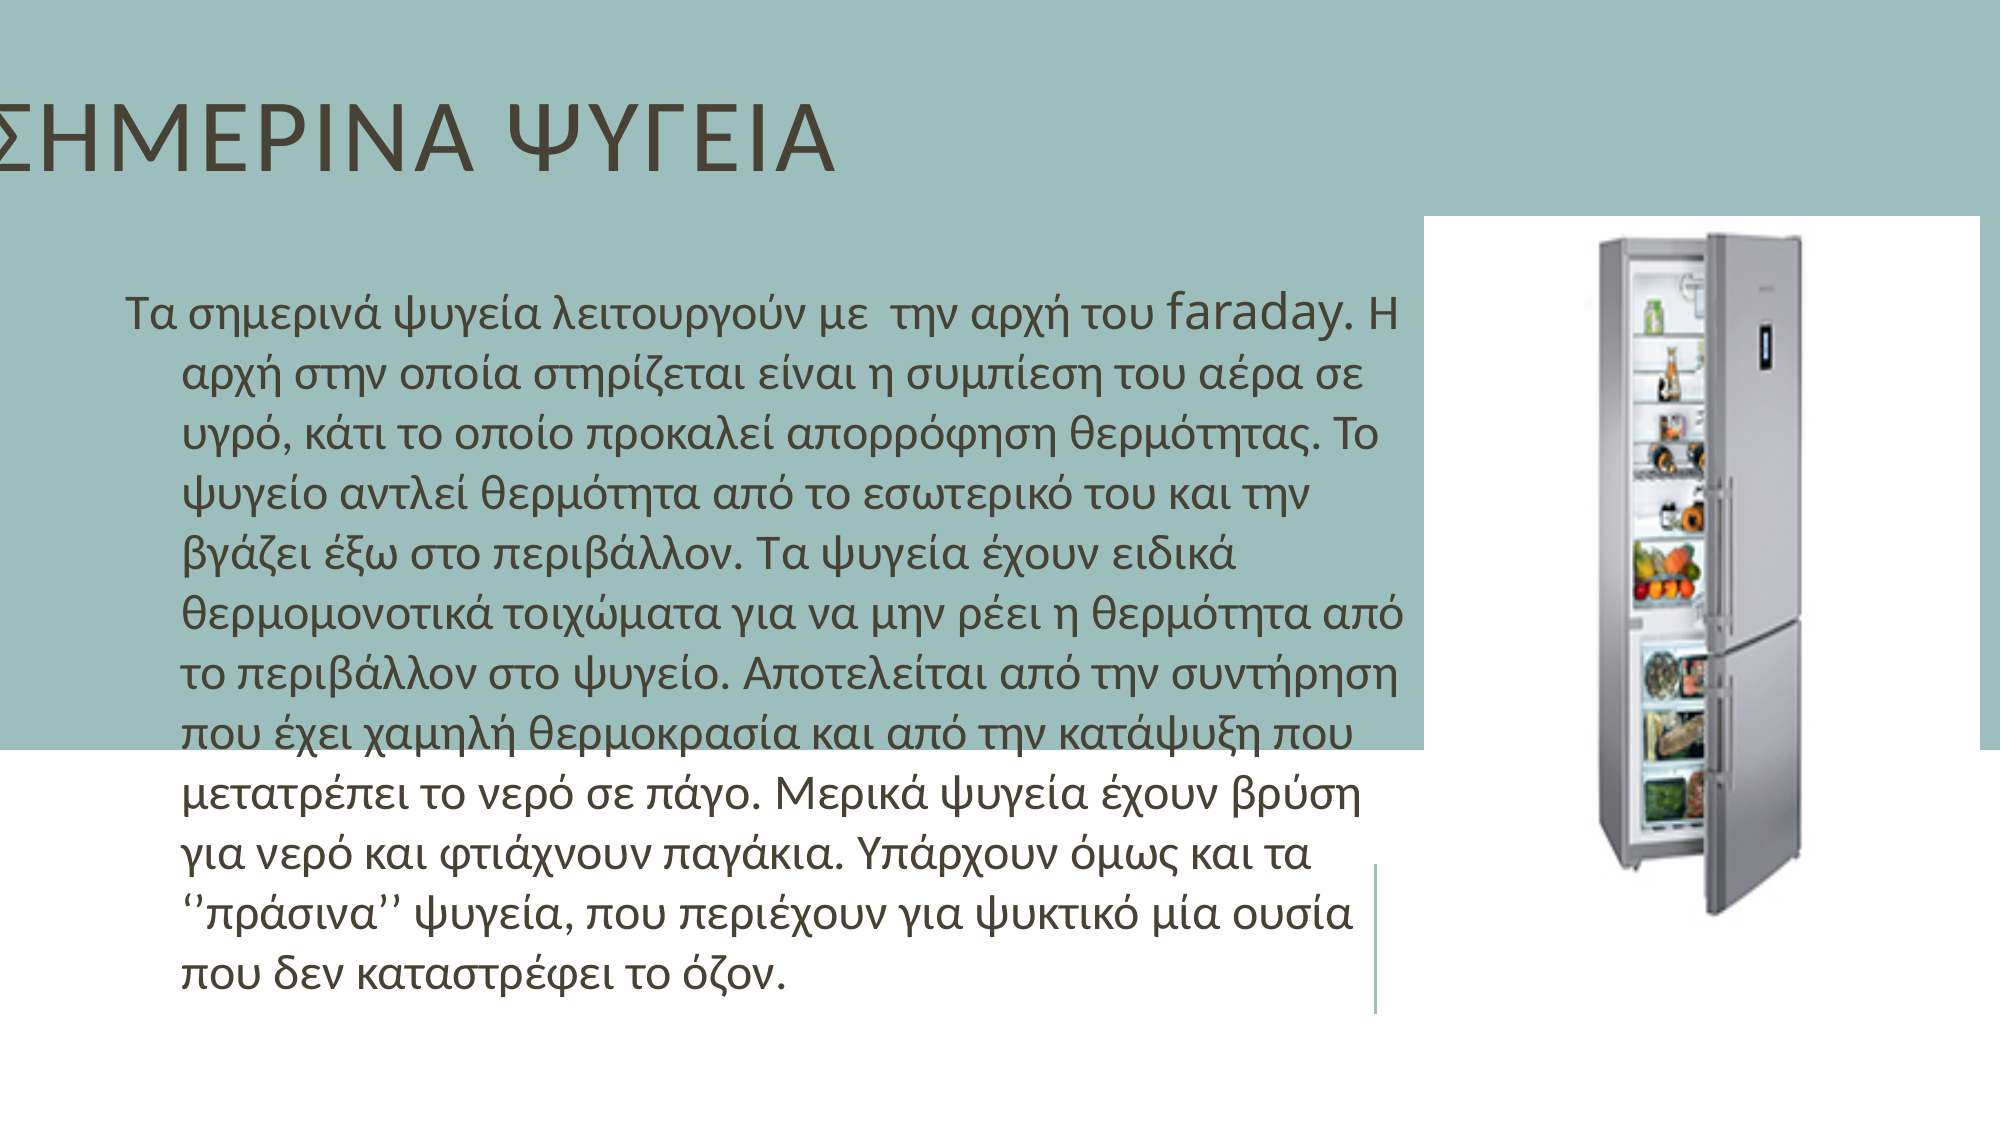

# Σημερινα ψυγεια
Τα σημερινά ψυγεία λειτουργούν με την αρχή του faraday. Η αρχή στην οποία στηρίζεται είναι η συμπίεση του αέρα σε υγρό, κάτι το οποίο προκαλεί απορρόφηση θερμότητας. Το ψυγείο αντλεί θερμότητα από το εσωτερικό του και την βγάζει έξω στο περιβάλλον. Τα ψυγεία έχουν ειδικά θερμομονοτικά τοιχώματα για να μην ρέει η θερμότητα από το περιβάλλον στο ψυγείο. Αποτελείται από την συντήρηση που έχει χαμηλή θερμοκρασία και από την κατάψυξη που μετατρέπει το νερό σε πάγο. Μερικά ψυγεία έχουν βρύση για νερό και φτιάχνουν παγάκια. Υπάρχουν όμως και τα ‘’πράσινα’’ ψυγεία, που περιέχουν για ψυκτικό μία ουσία που δεν καταστρέφει το όζον.